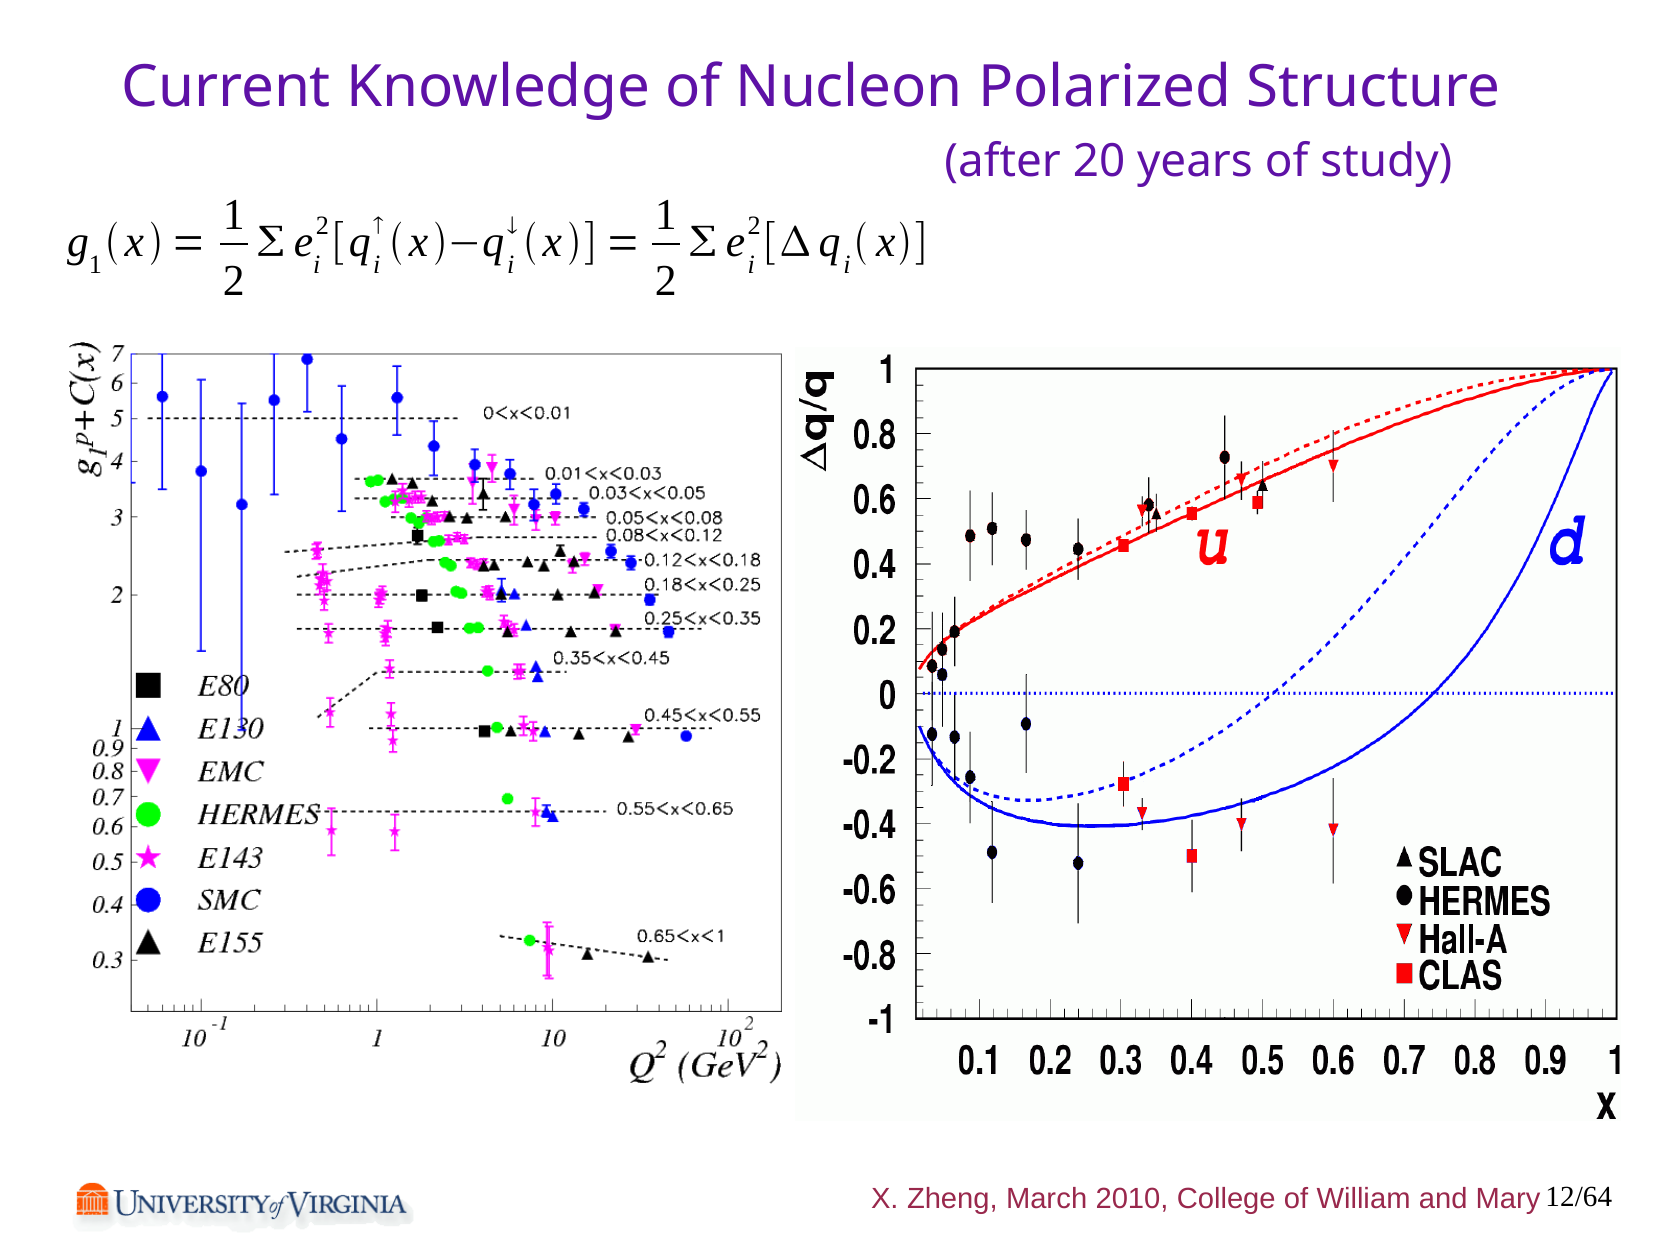

Current Knowledge of Nucleon Polarized Structure
 (after 20 years of study)